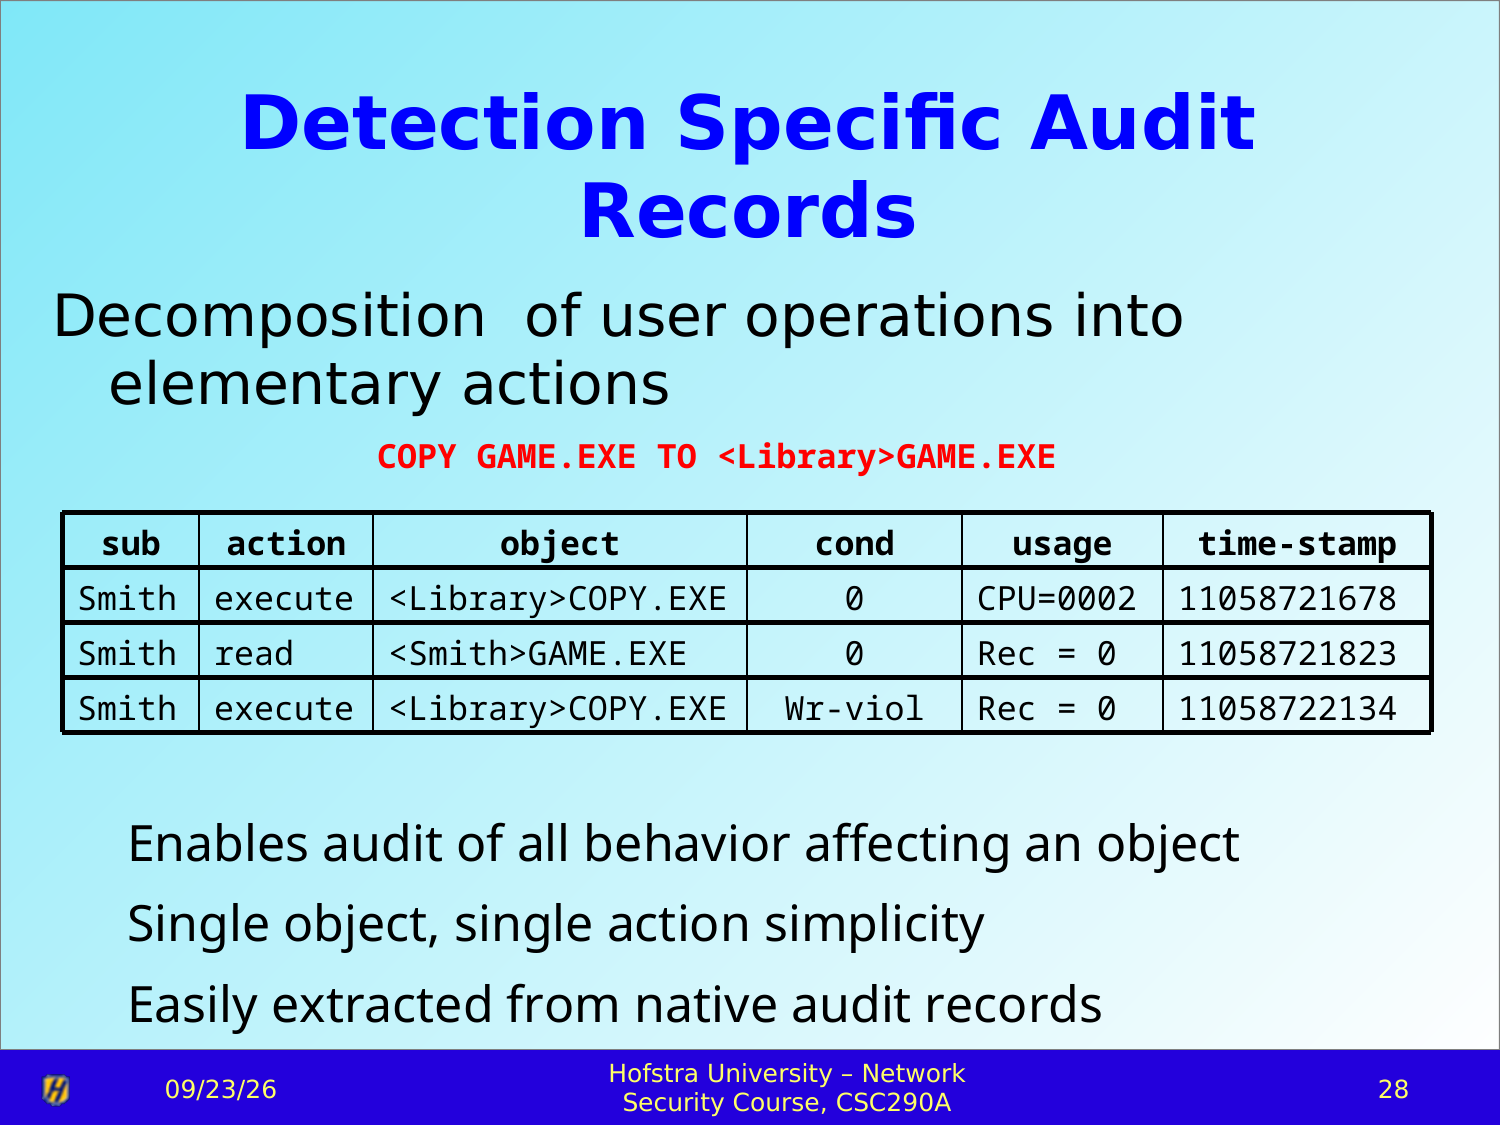

# Detection Specific Audit Records
Decomposition of user operations into elementary actions
COPY GAME.EXE TO <Library>GAME.EXE
sub
action
object
cond
usage
time-stamp
Smith
execute
<Library>COPY.EXE
0
CPU=0002
11058721678
Smith
read
<Smith>GAME.EXE
0
Rec = 0
11058721823
Smith
execute
<Library>COPY.EXE
Wr-viol
Rec = 0
11058722134
Enables audit of all behavior affecting an object
Single object, single action simplicity
Easily extracted from native audit records
28